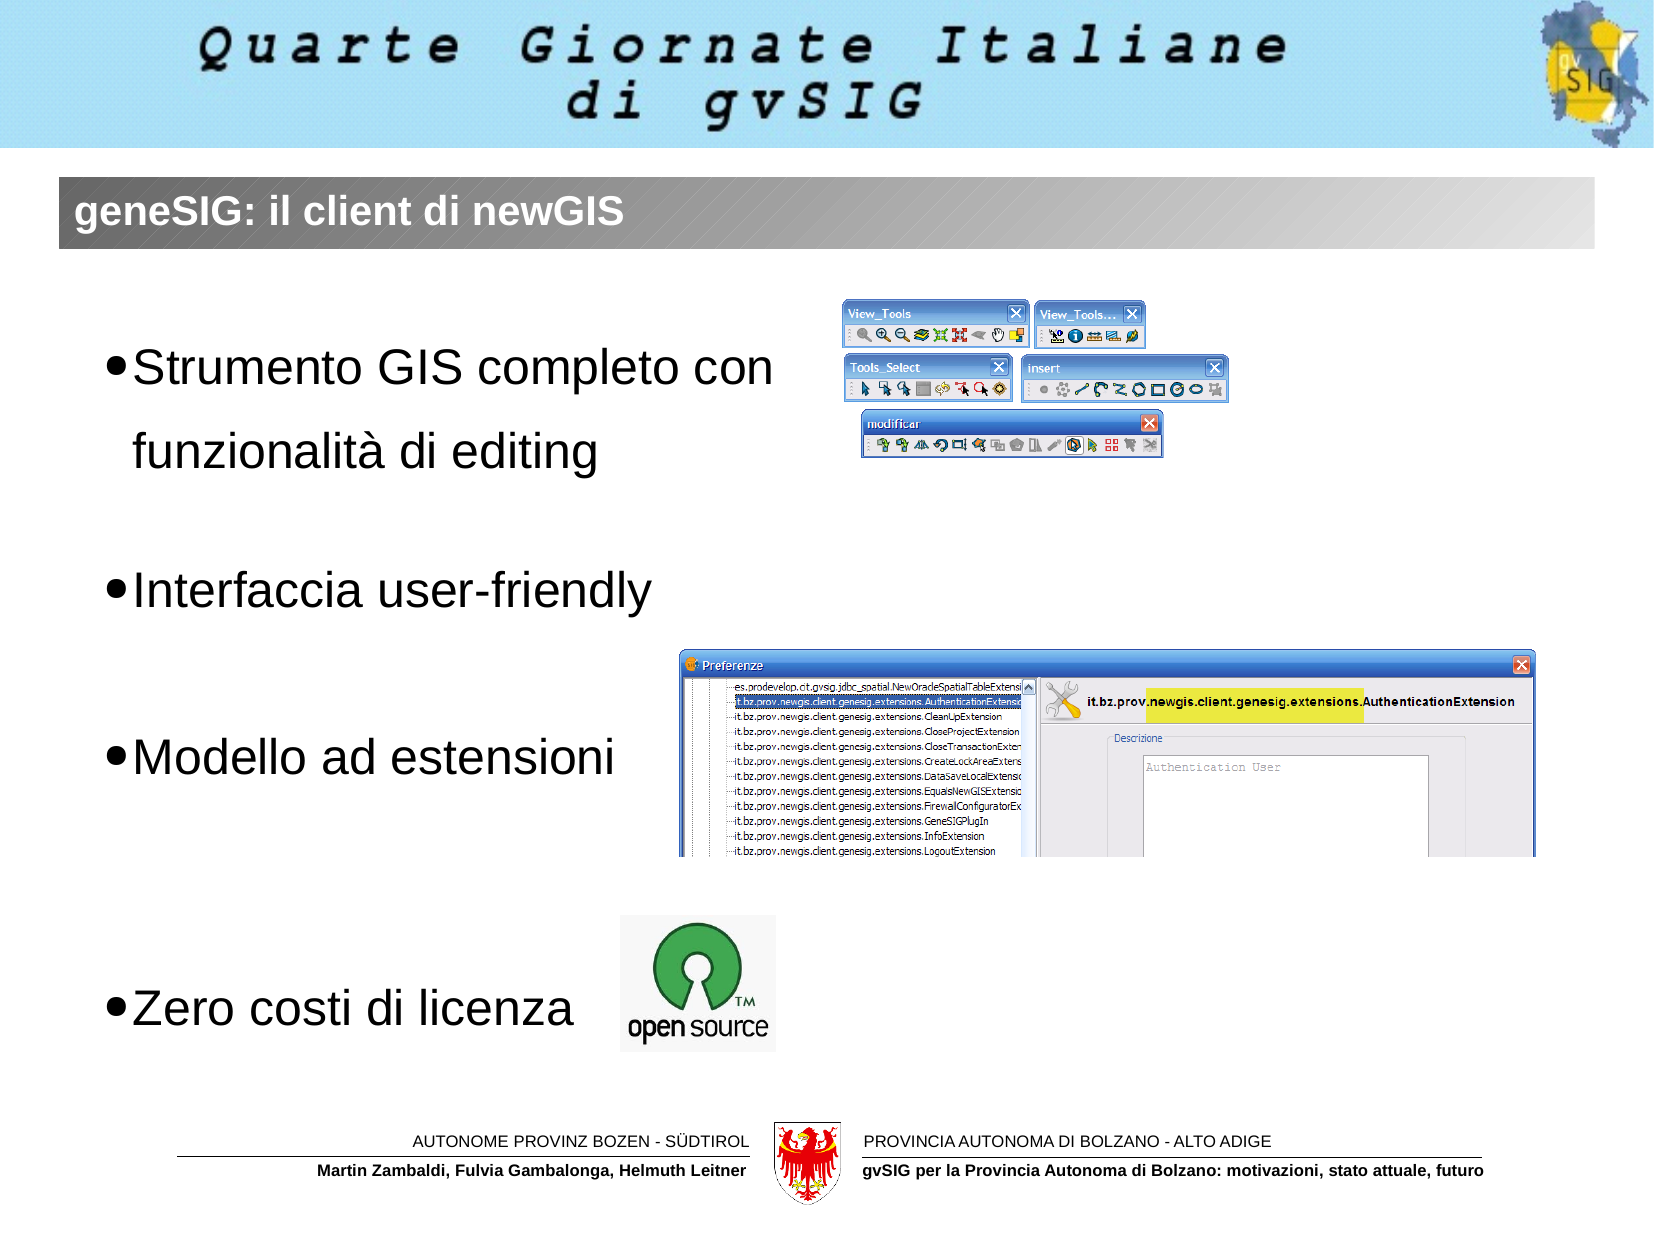

geneSIG: il client di newGIS
Strumento GIS completo con funzionalità di editing
Interfaccia user-friendly
Modello ad estensioni
Zero costi di licenza